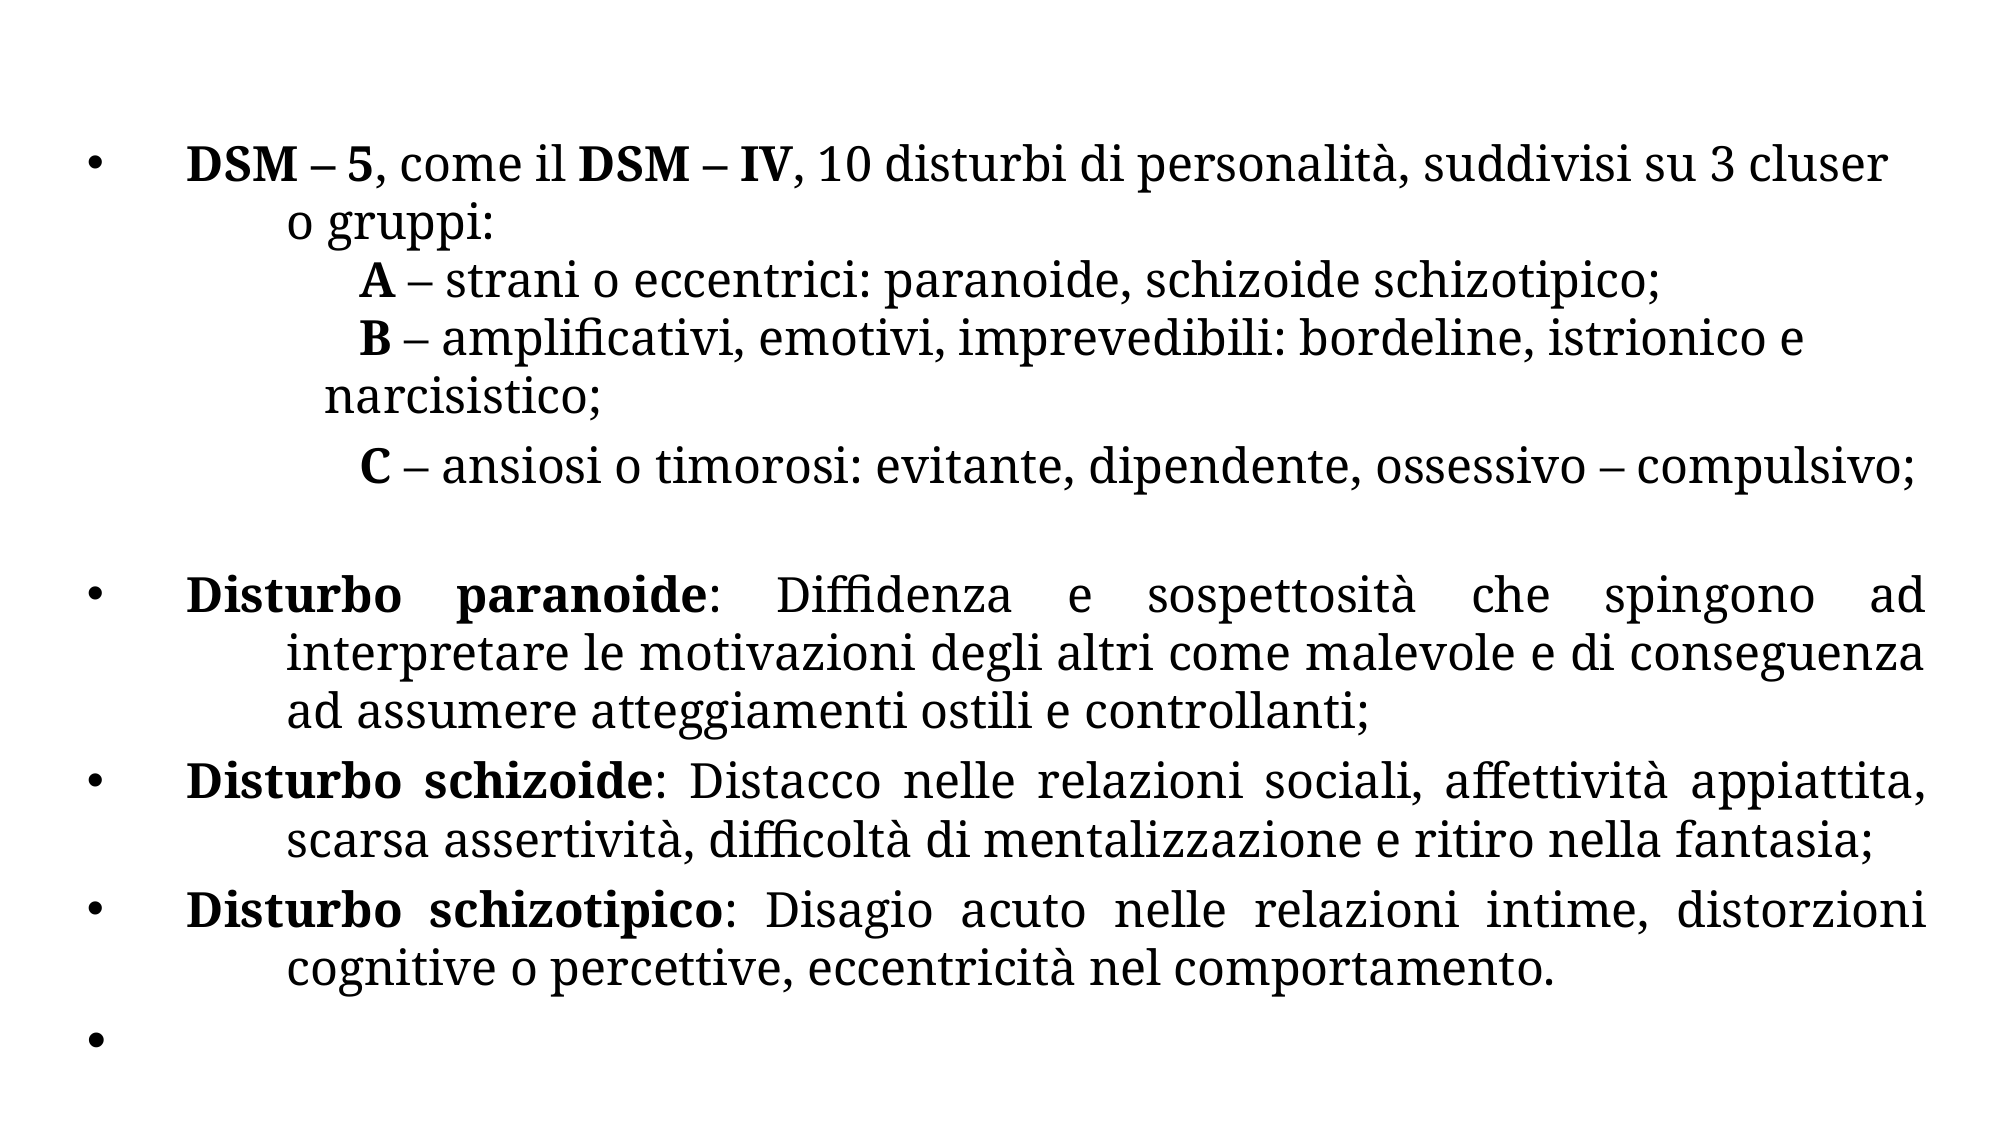

# DSM – 5, come il DSM – IV, 10 disturbi di personalità, suddivisi su 3 cluser o gruppi: A – strani o eccentrici: paranoide, schizoide schizotipico; B – amplificativi, emotivi, imprevedibili: bordeline, istrionico e 			 narcisistico;
	C – ansiosi o timorosi: evitante, dipendente, ossessivo – compulsivo;
Disturbo paranoide: Diffidenza e sospettosità che spingono ad interpretare le motivazioni degli altri come malevole e di conseguenza ad assumere atteggiamenti ostili e controllanti;
Disturbo schizoide: Distacco nelle relazioni sociali, affettività appiattita, scarsa assertività, difficoltà di mentalizzazione e ritiro nella fantasia;
Disturbo schizotipico: Disagio acuto nelle relazioni intime, distorzioni cognitive o percettive, eccentricità nel comportamento.